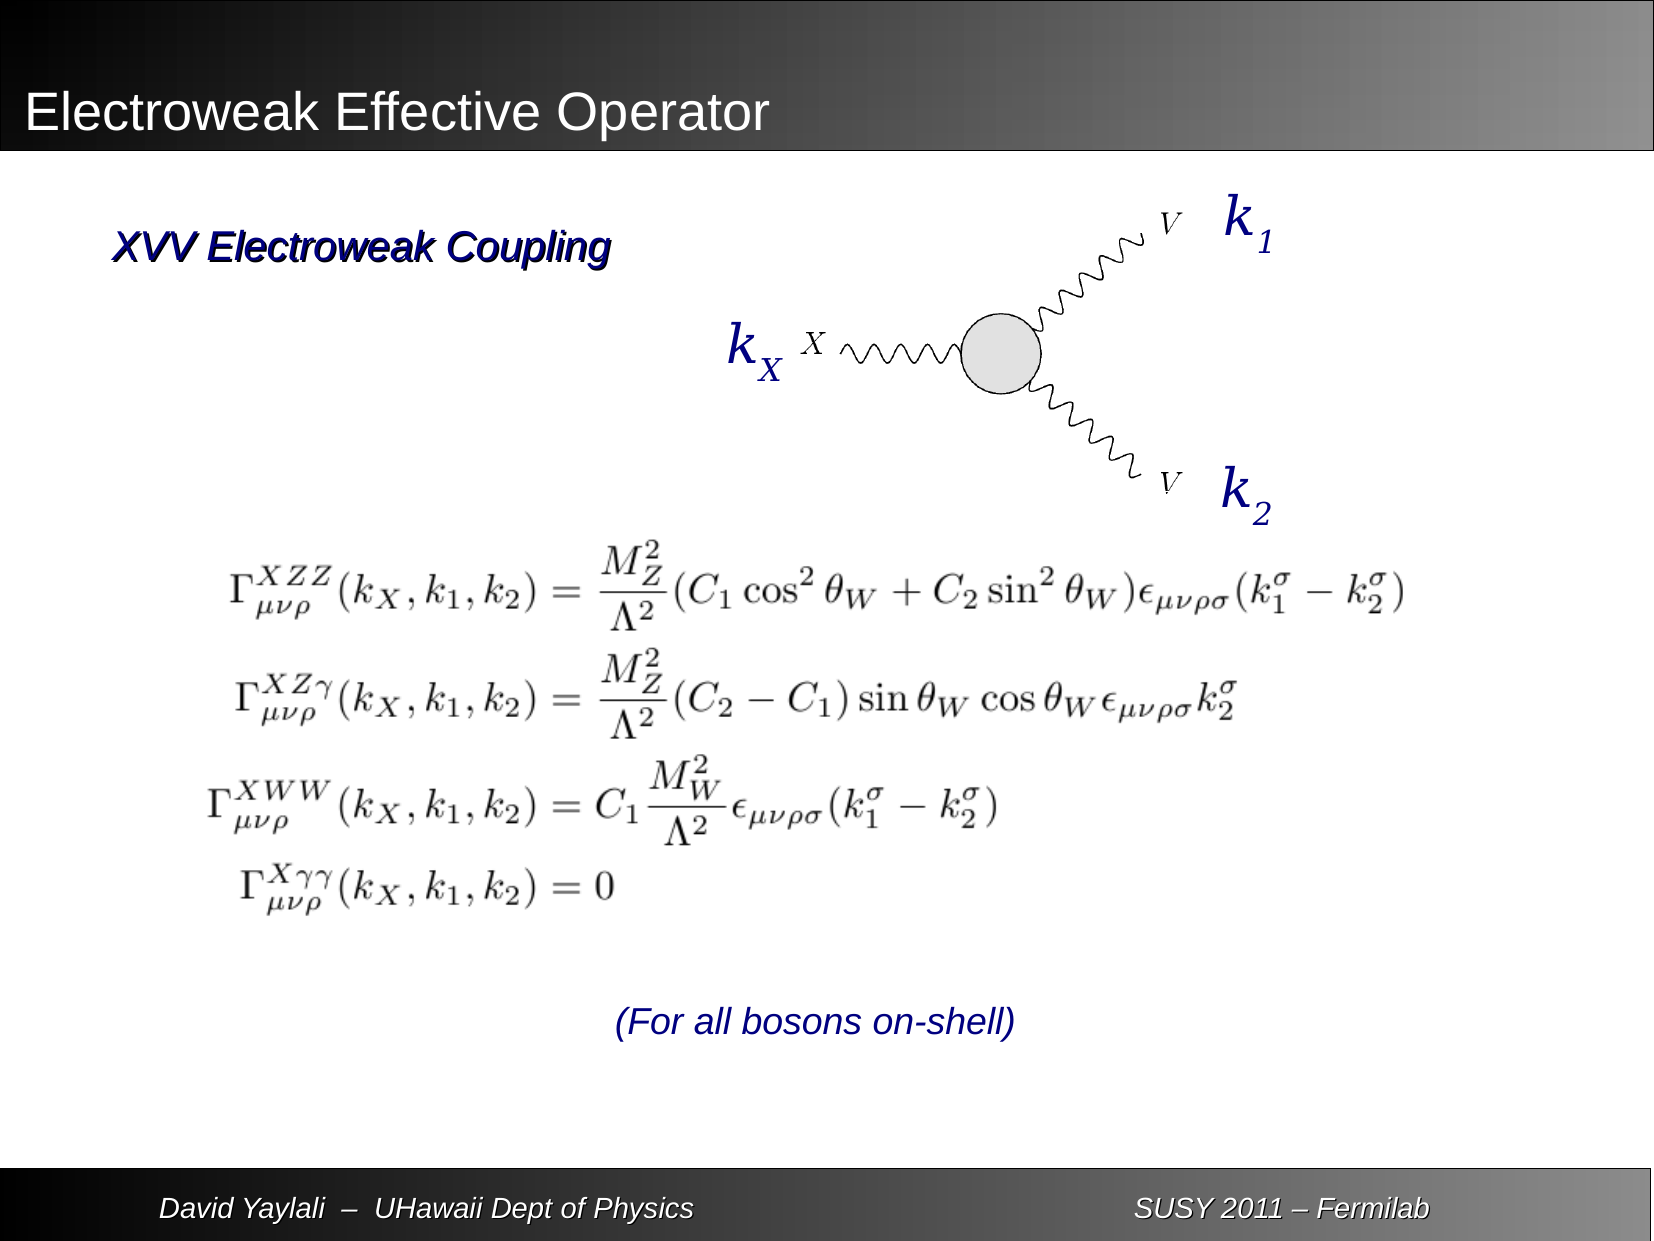

Electroweak Effective Operator
k1
XVV Electroweak Coupling
kX
k2
(For all bosons on-shell)